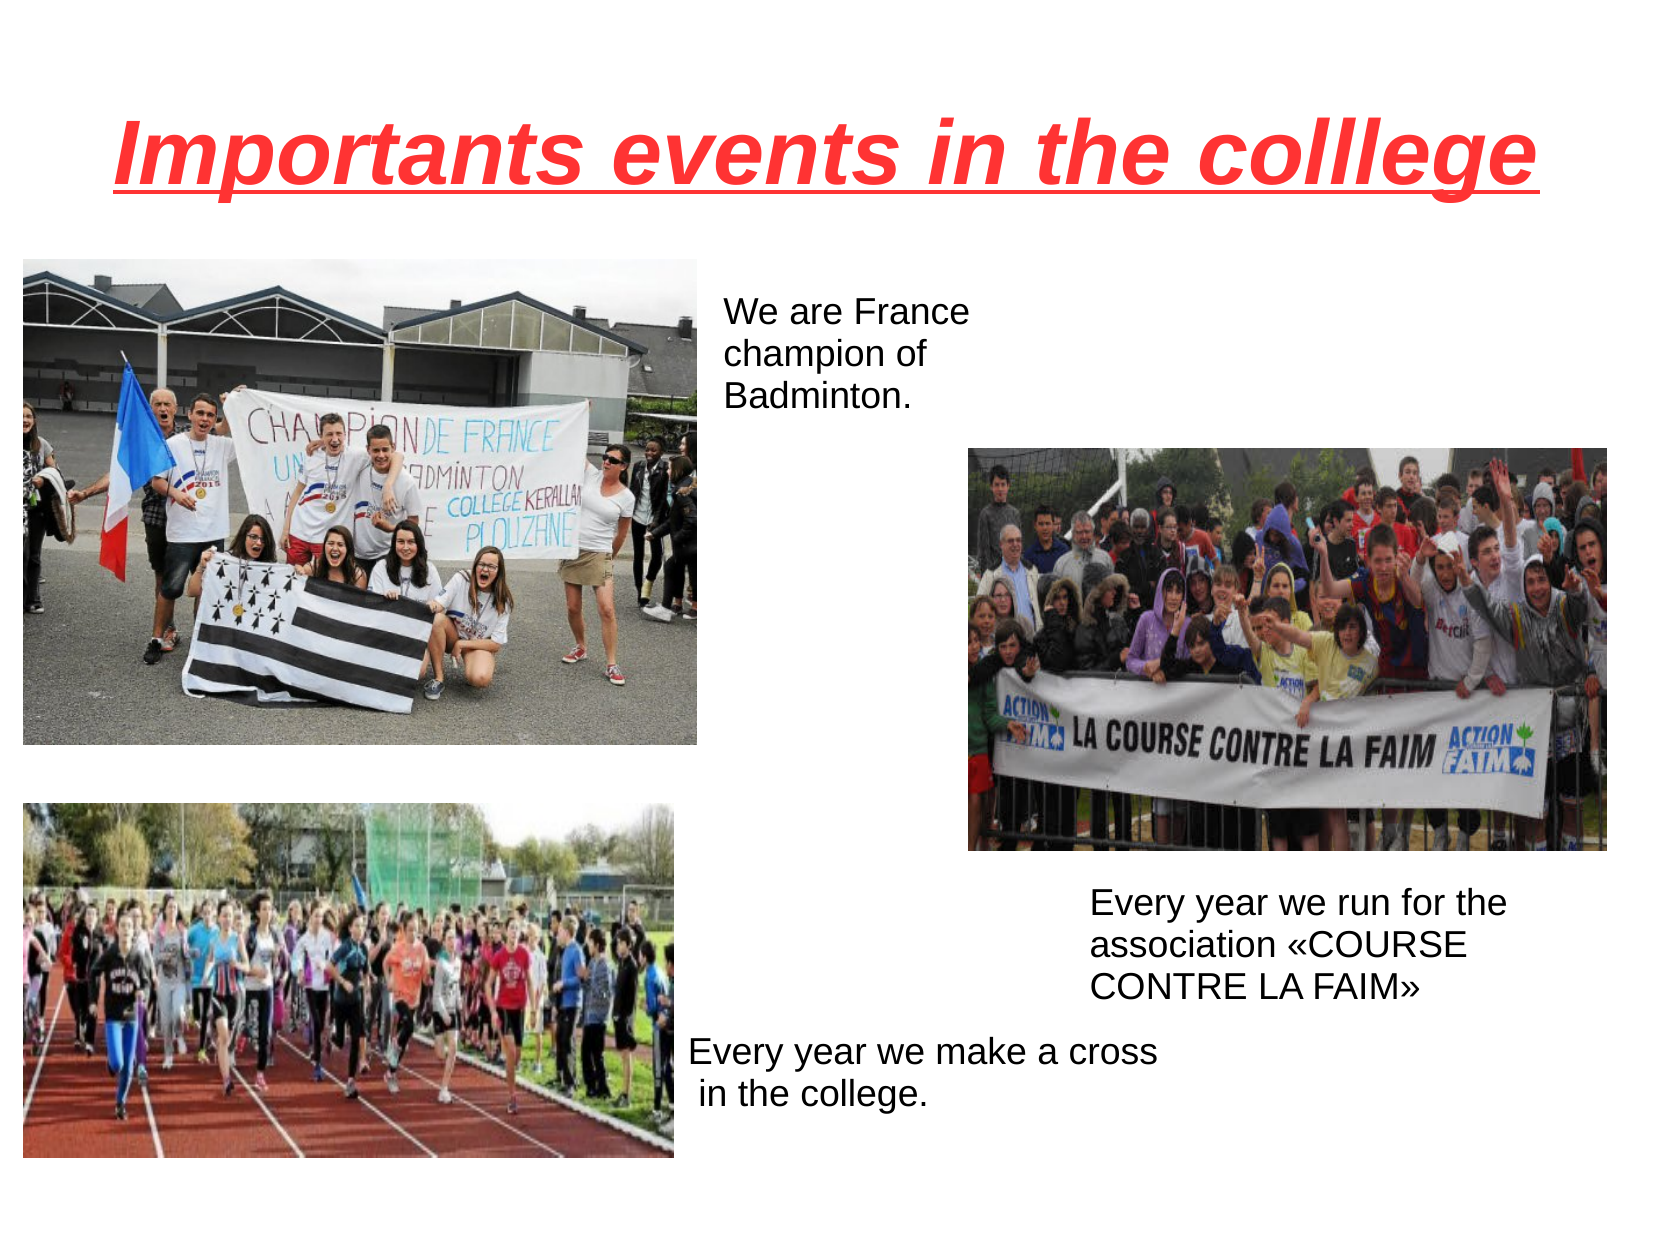

# Importants events in the colllege
We are France champion of Badminton.
Every year we run for the association «COURSE CONTRE LA FAIM»
Every year we make a cross in the college.